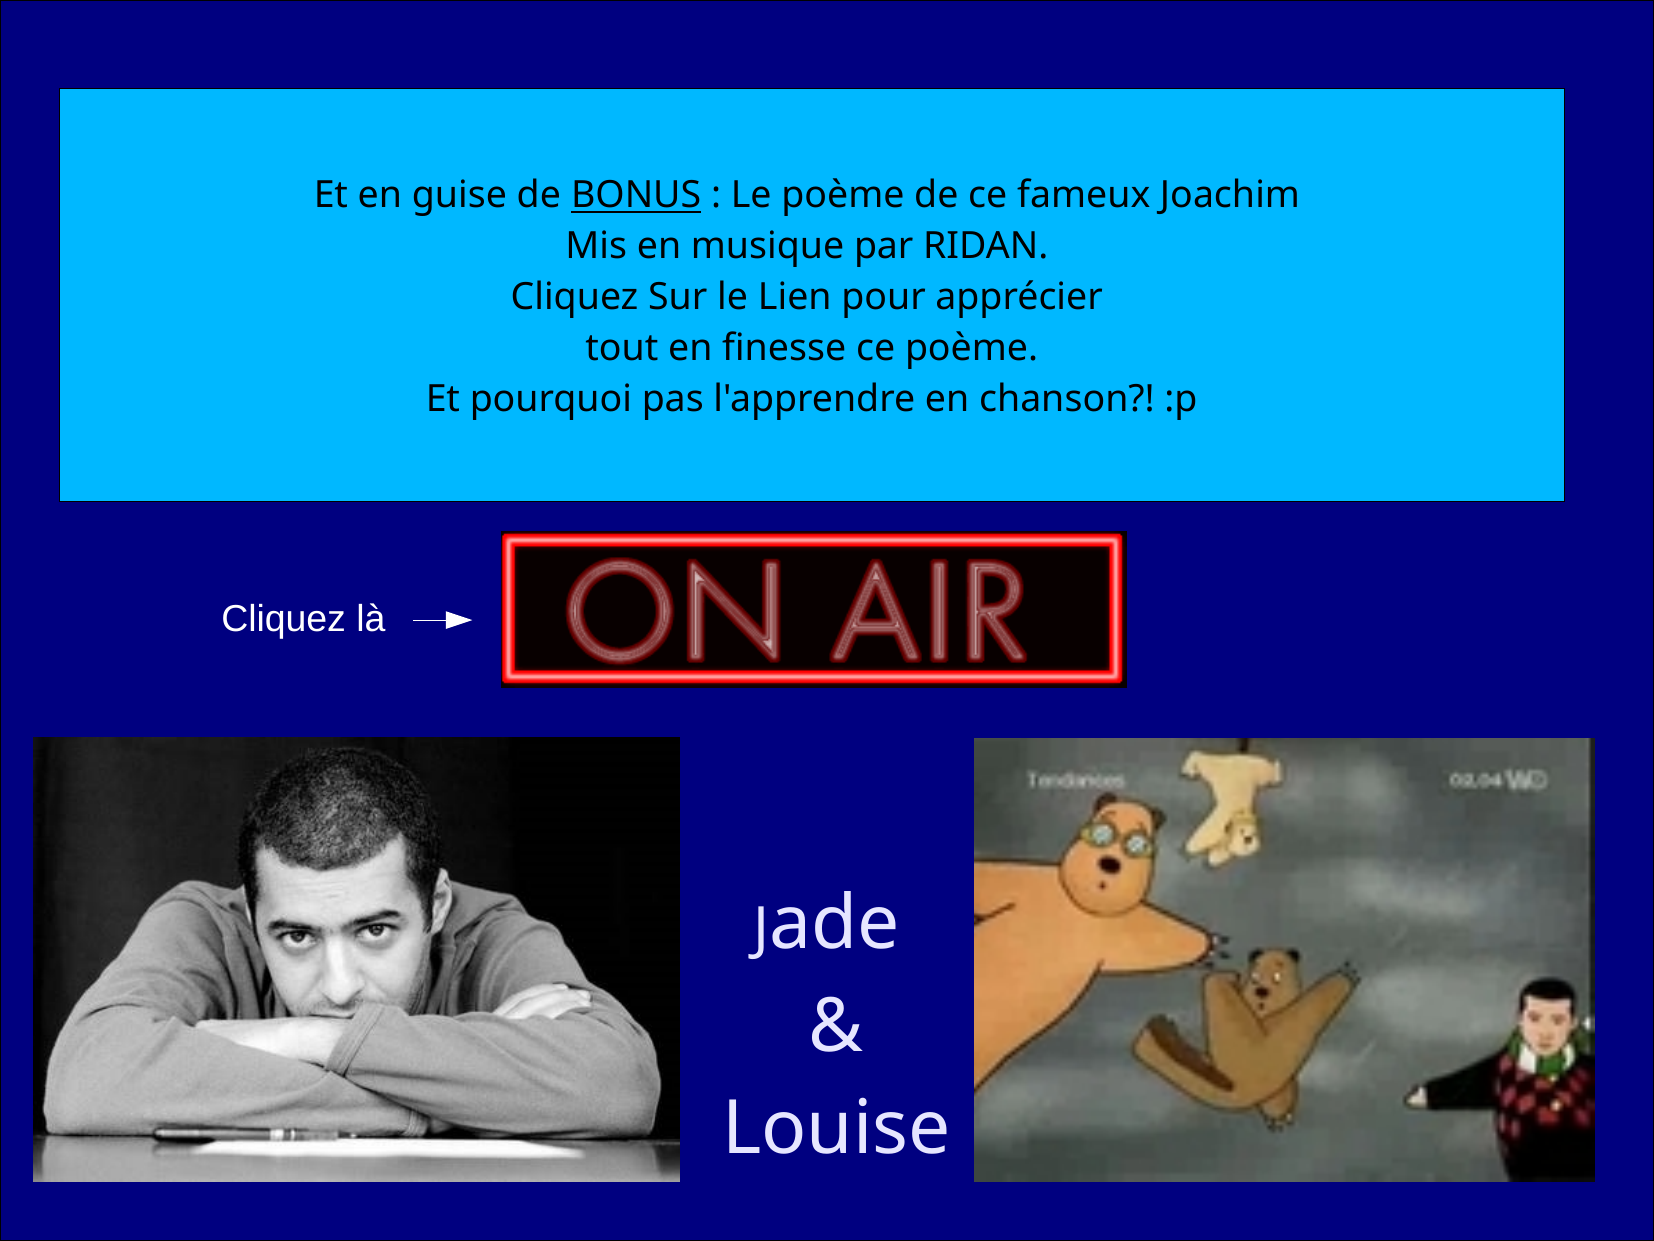

Et en guise de BONUS : Le poème de ce fameux Joachim
Mis en musique par RIDAN.
Cliquez Sur le Lien pour apprécier
tout en finesse ce poème.
Et pourquoi pas l'apprendre en chanson?! :p
Cliquez là
Jade
 &
 Louise